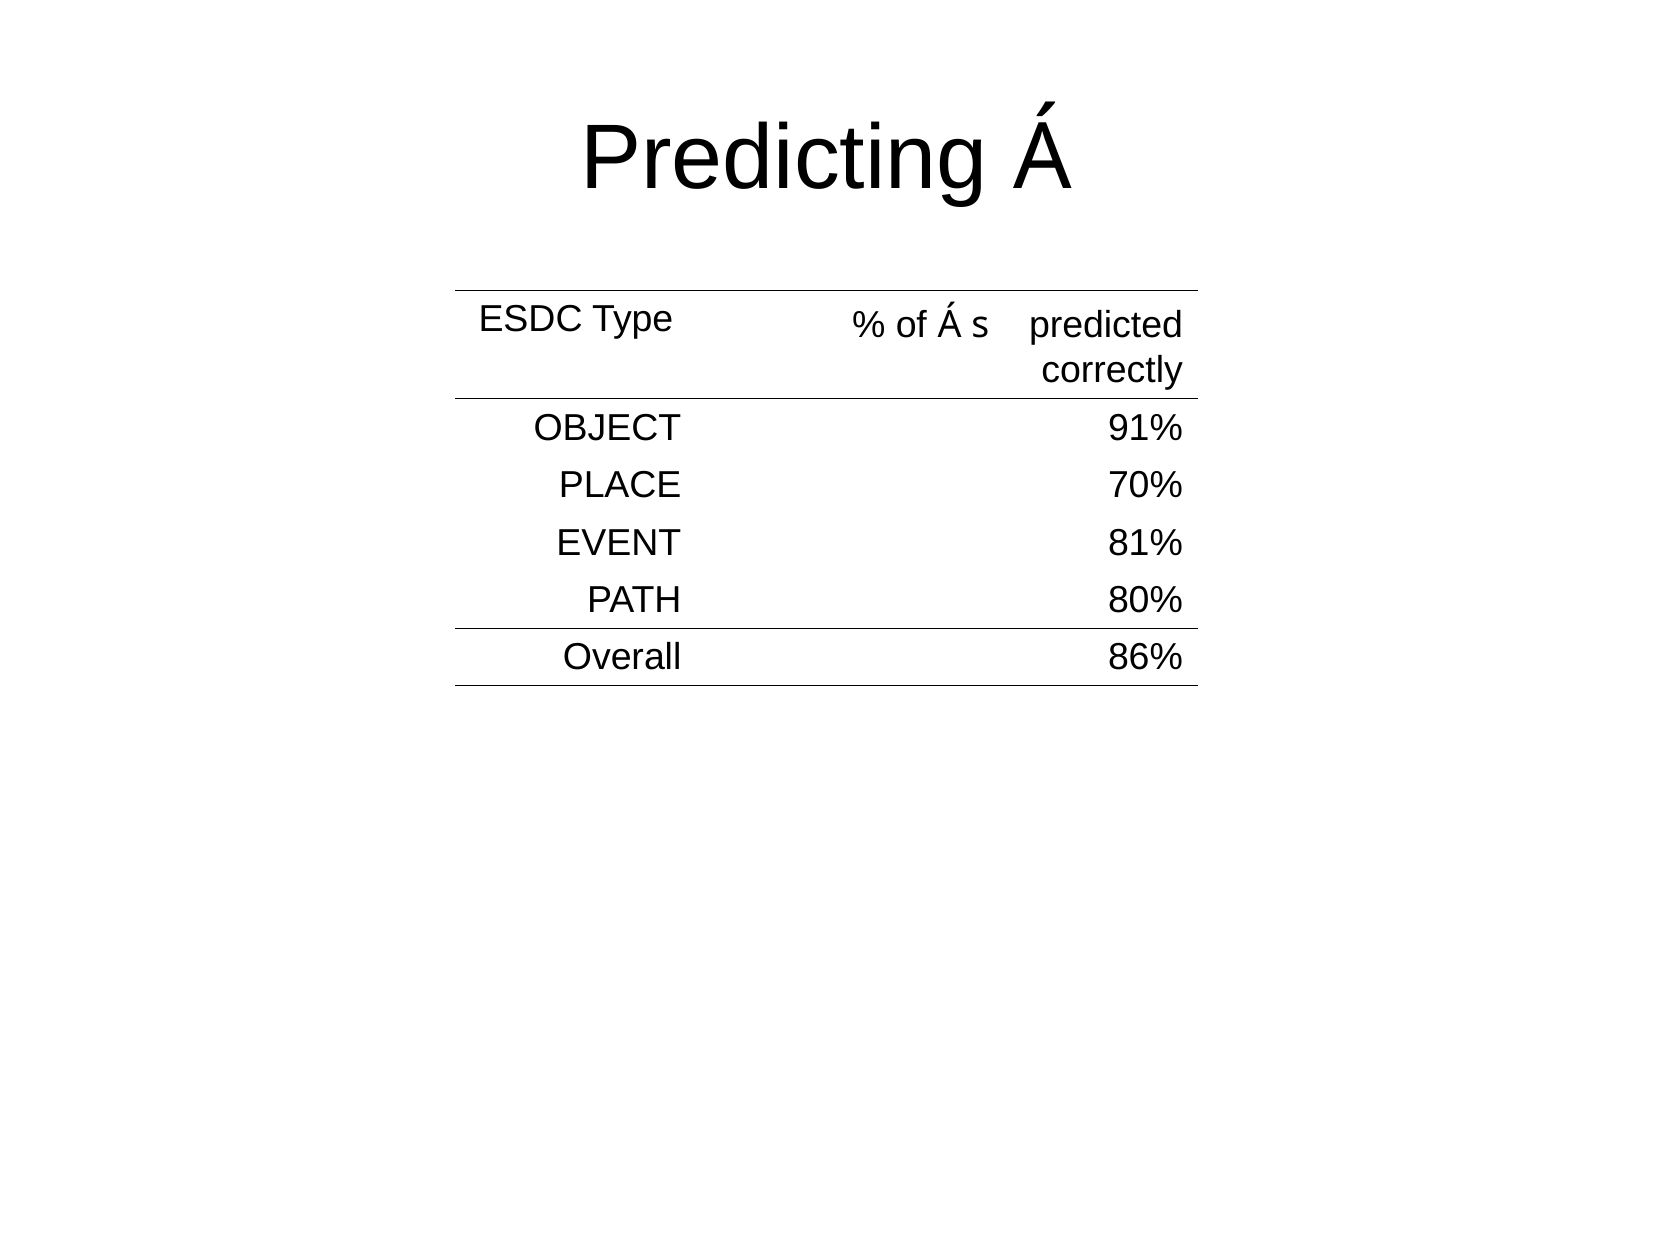

# Predicting Á
| ESDC Type | % of Á s predicted correctly |
| --- | --- |
| OBJECT | 91% |
| PLACE | 70% |
| EVENT | 81% |
| PATH | 80% |
| Overall | 86% |